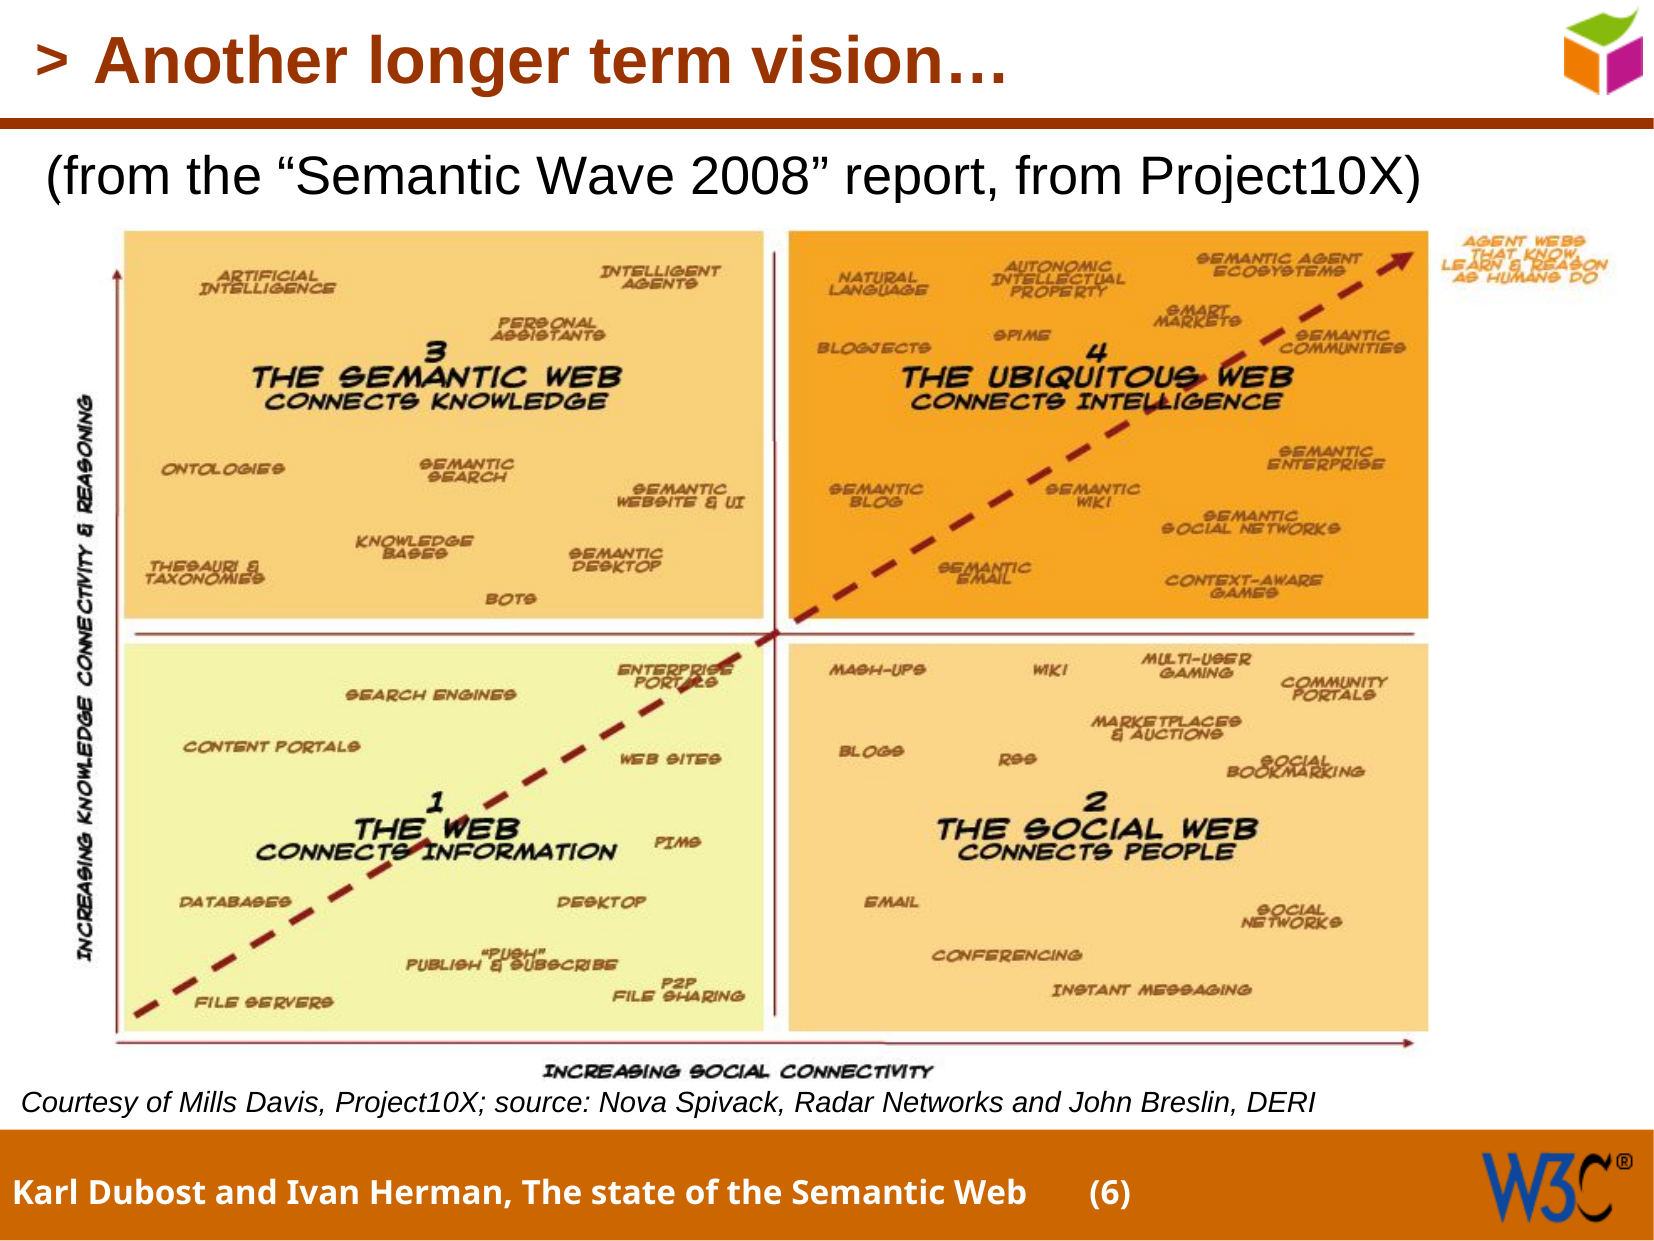

# Another longer term vision…
(from the “Semantic Wave 2008” report, from Project10X)
Courtesy of Mills Davis, Project10X; source: Nova Spivack, Radar Networks and John Breslin, DERI